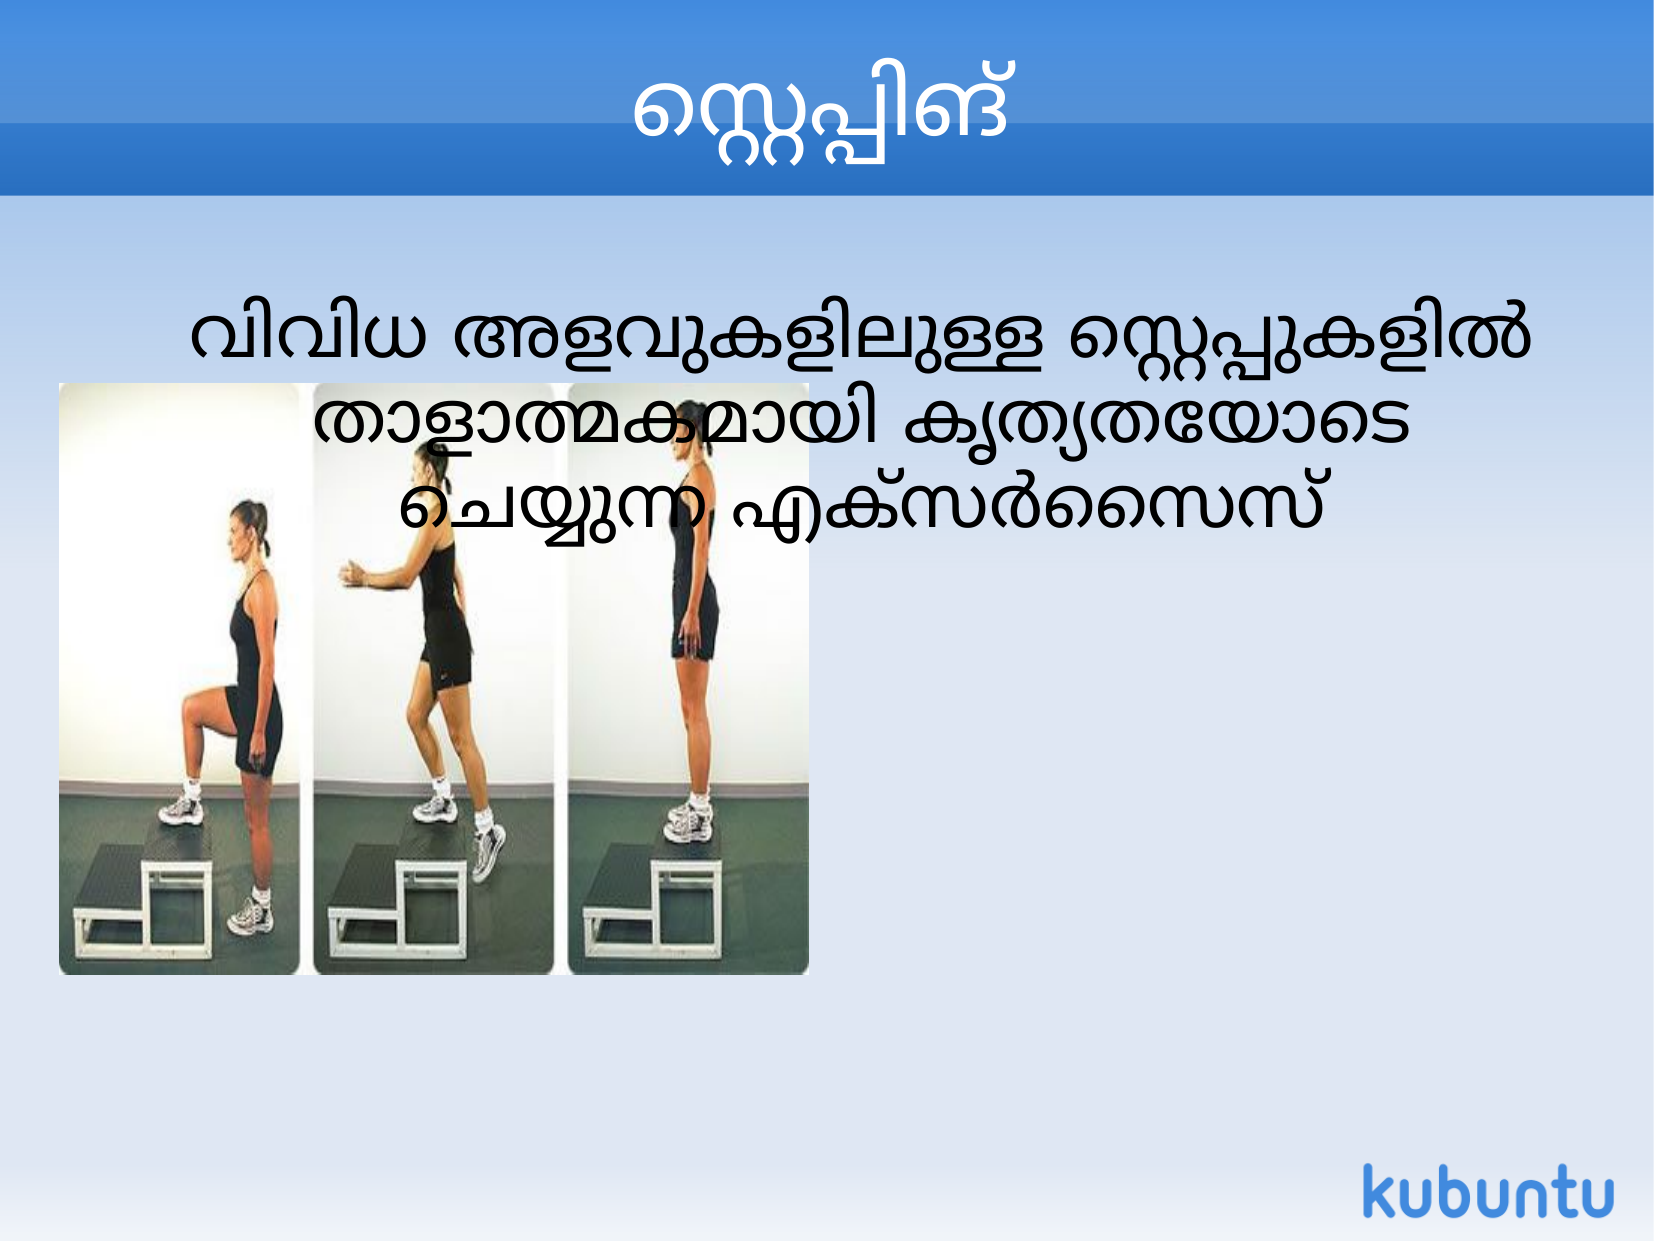

# സ്റ്റെപ്പിങ്
വിവിധ അളവുകളിലുള്ള സ്റ്റെപ്പുകളില്‍ താളാത്മകമായി കൃത്യതയോടെ ചെയ്യുന്ന എക്സര്‍സൈസ്